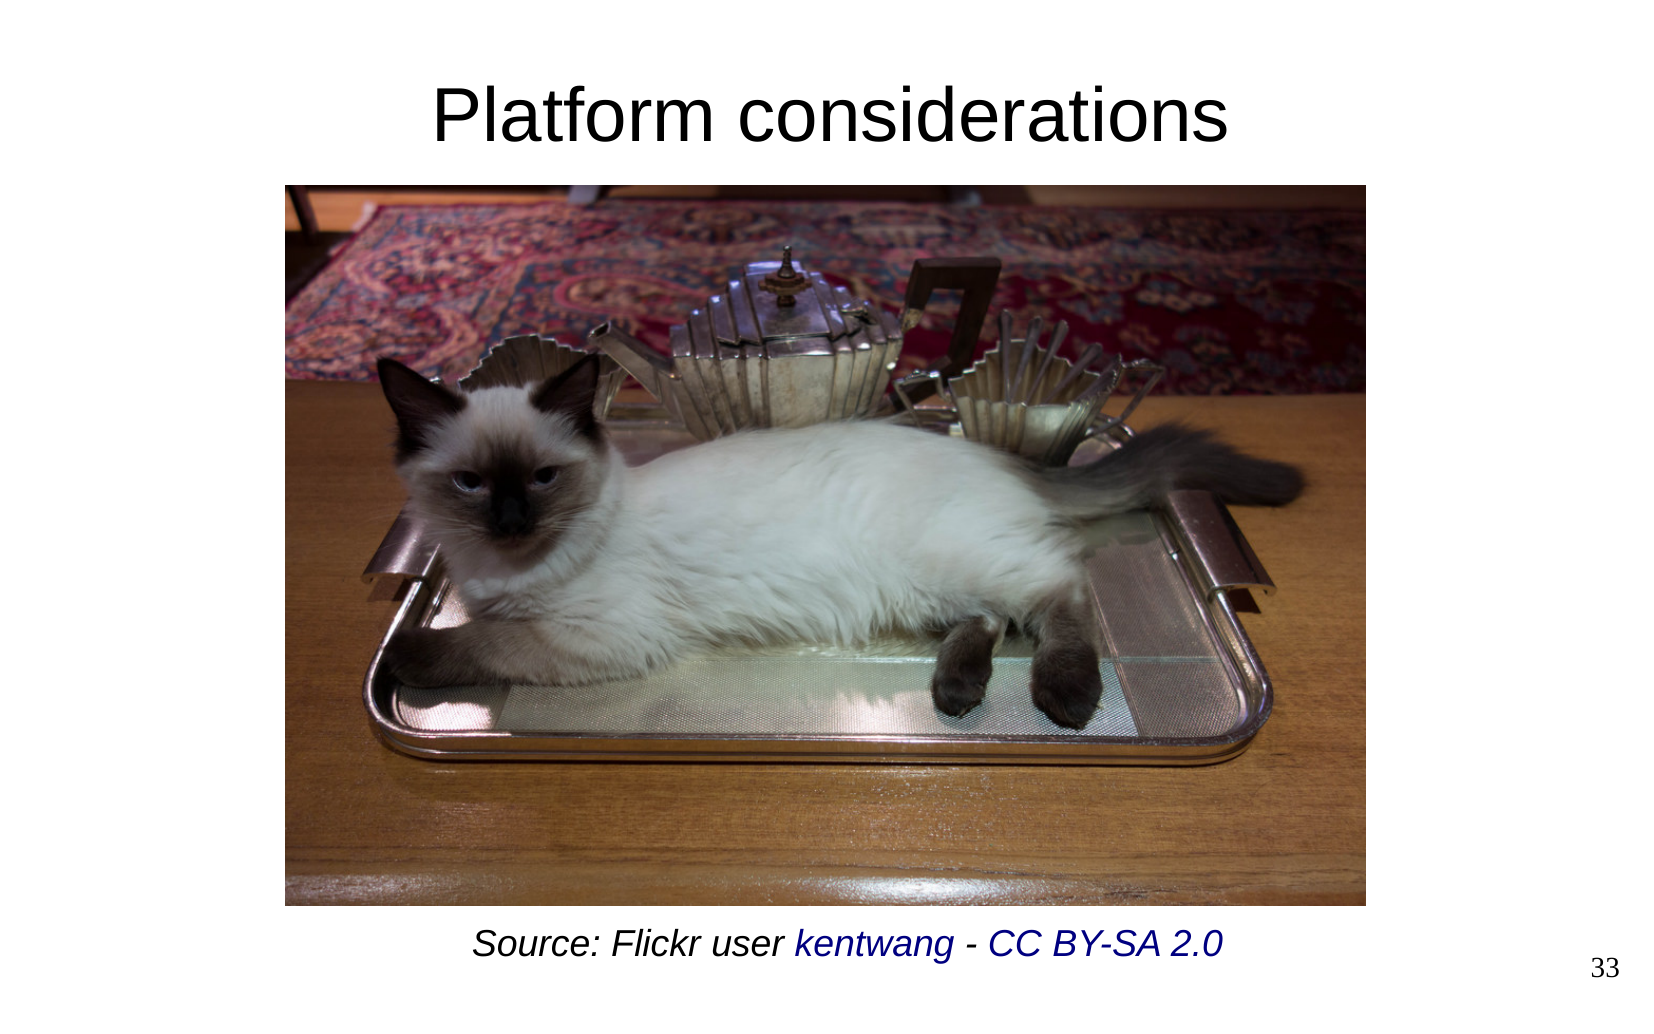

# Platform considerations
Source: Flickr user kentwang - CC BY-SA 2.0